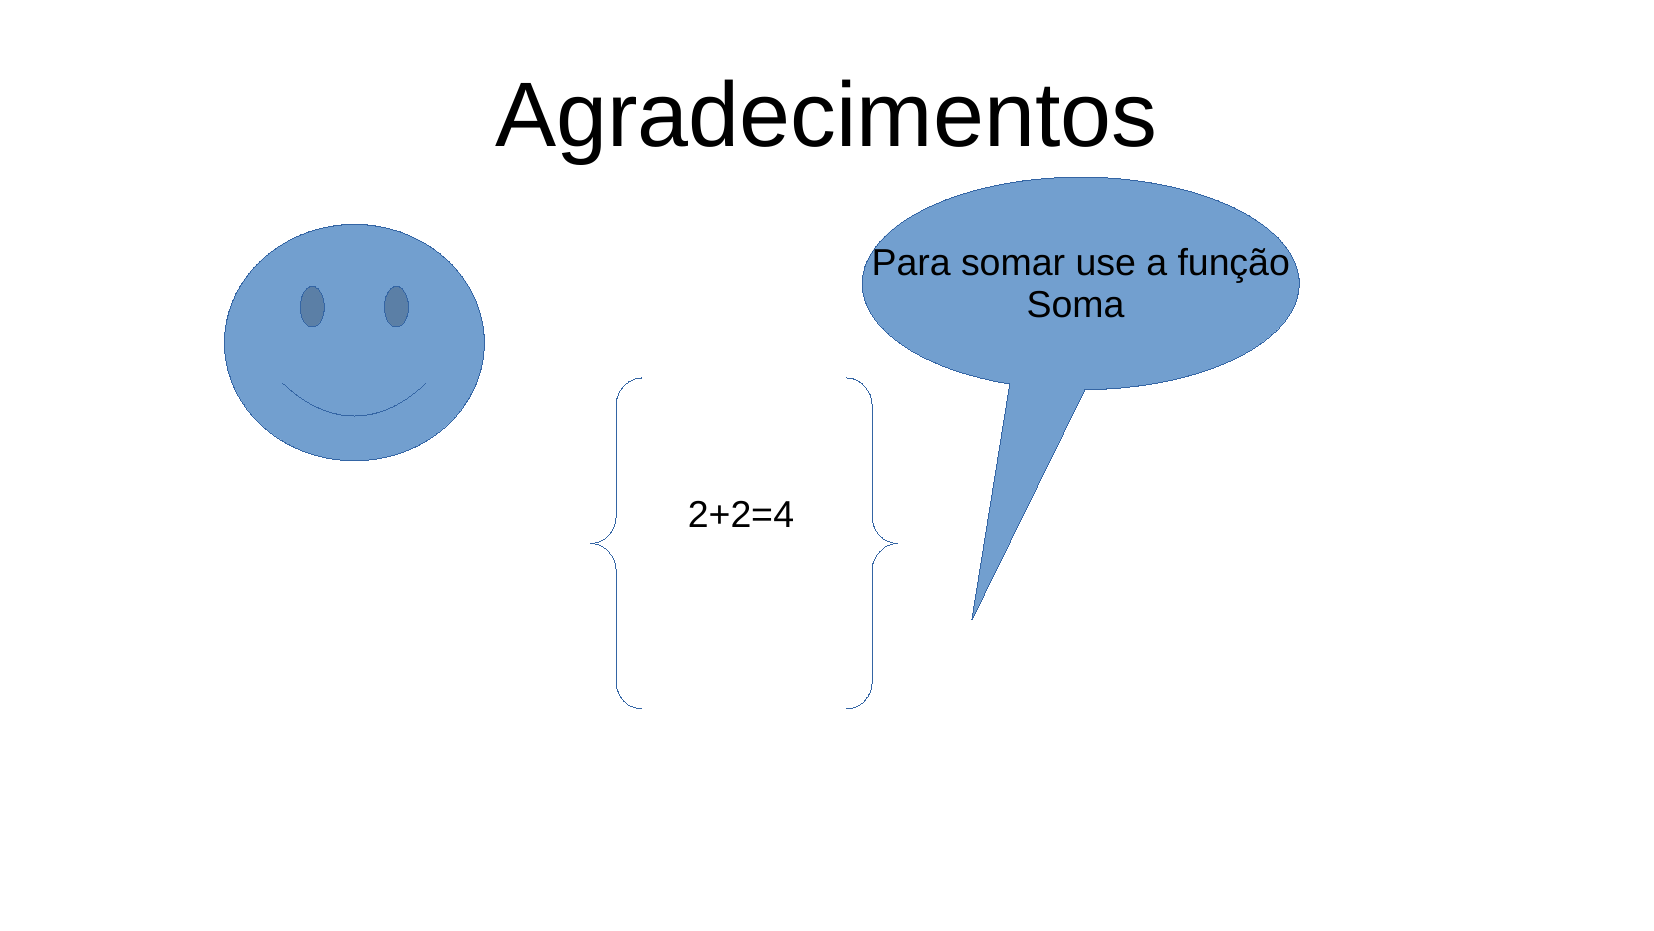

# Agradecimentos
Para somar use a função
Soma
2+2=4